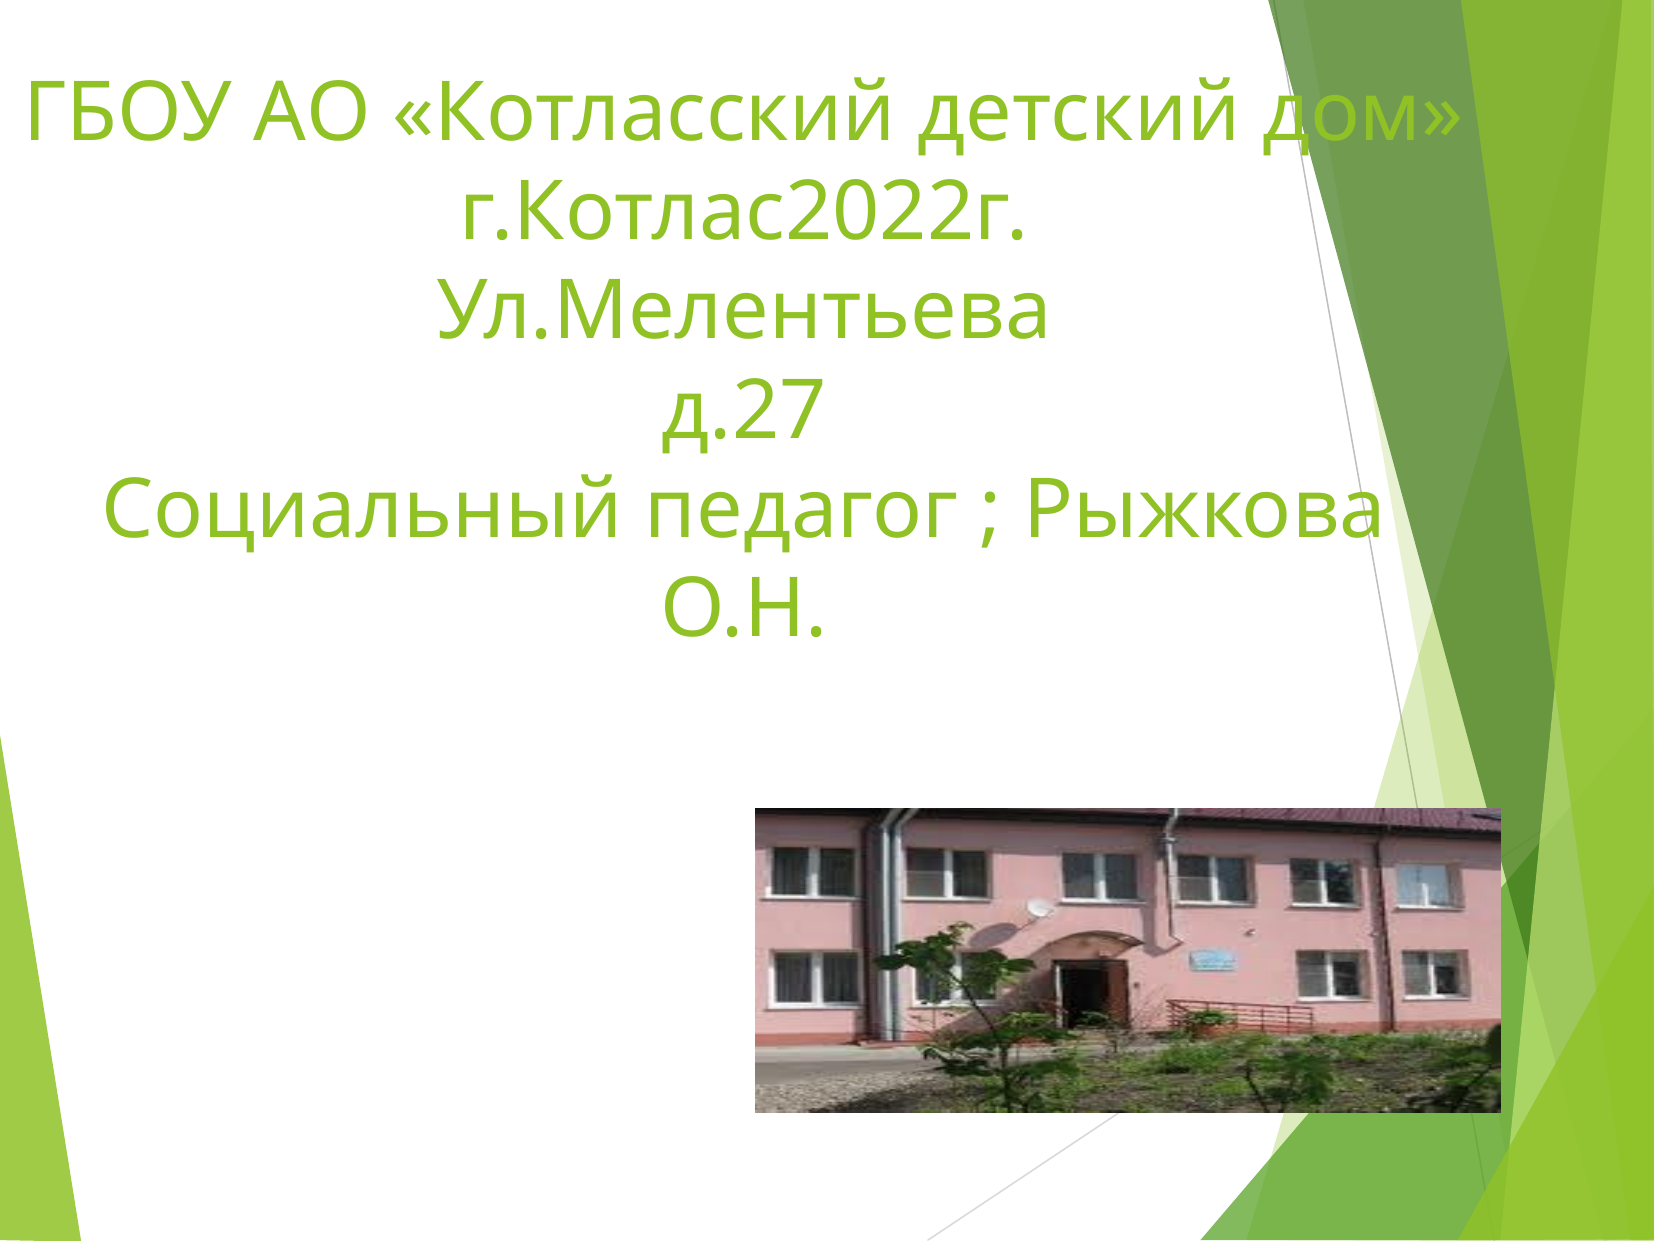

# ГБОУ АО «Котласский детский дом» г.Котлас2022г. Ул.Мелентьева д.27 Социальный педагог ; Рыжкова О.Н.